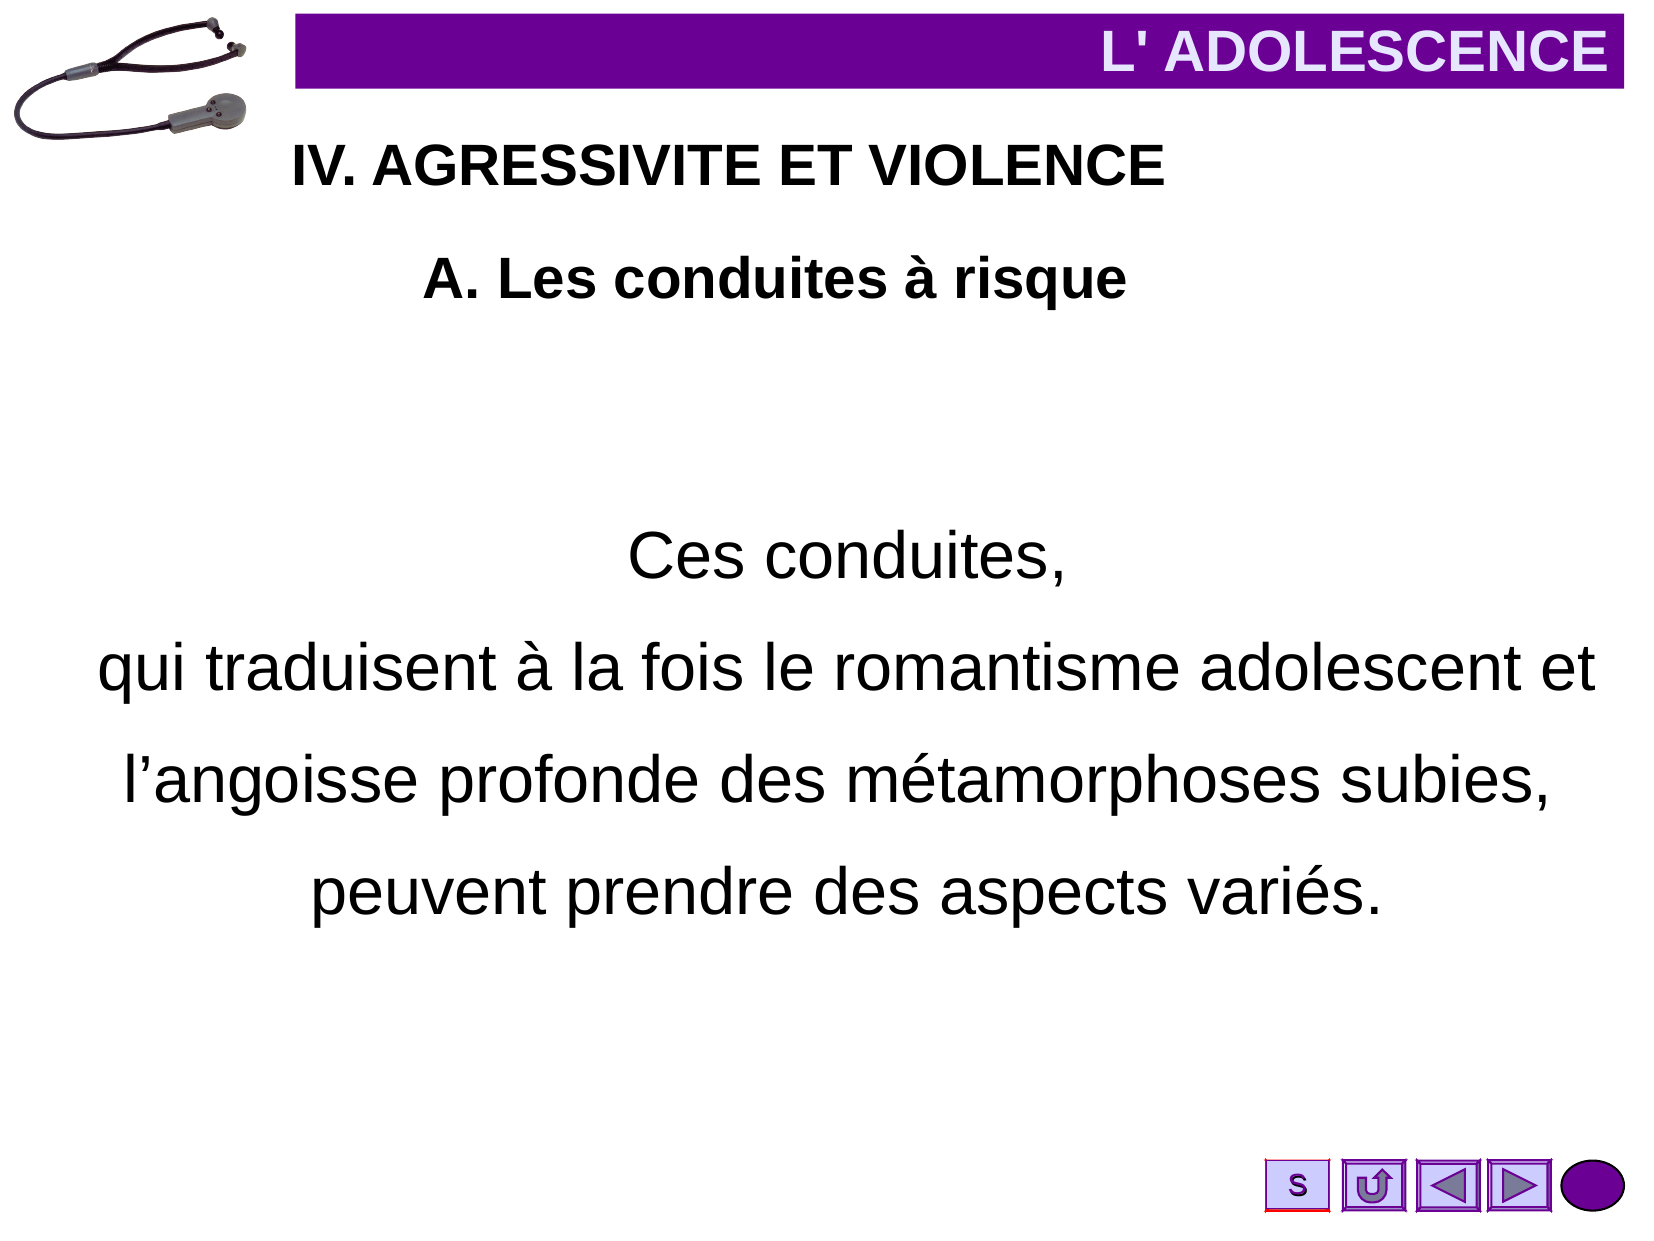

L' ADOLESCENCE
IV. AGRESSIVITE ET VIOLENCE
A. Les conduites à risque
 Ces conduites,
qui traduisent à la fois le romantisme adolescent et l’angoisse profonde des métamorphoses subies,
peuvent prendre des aspects variés.